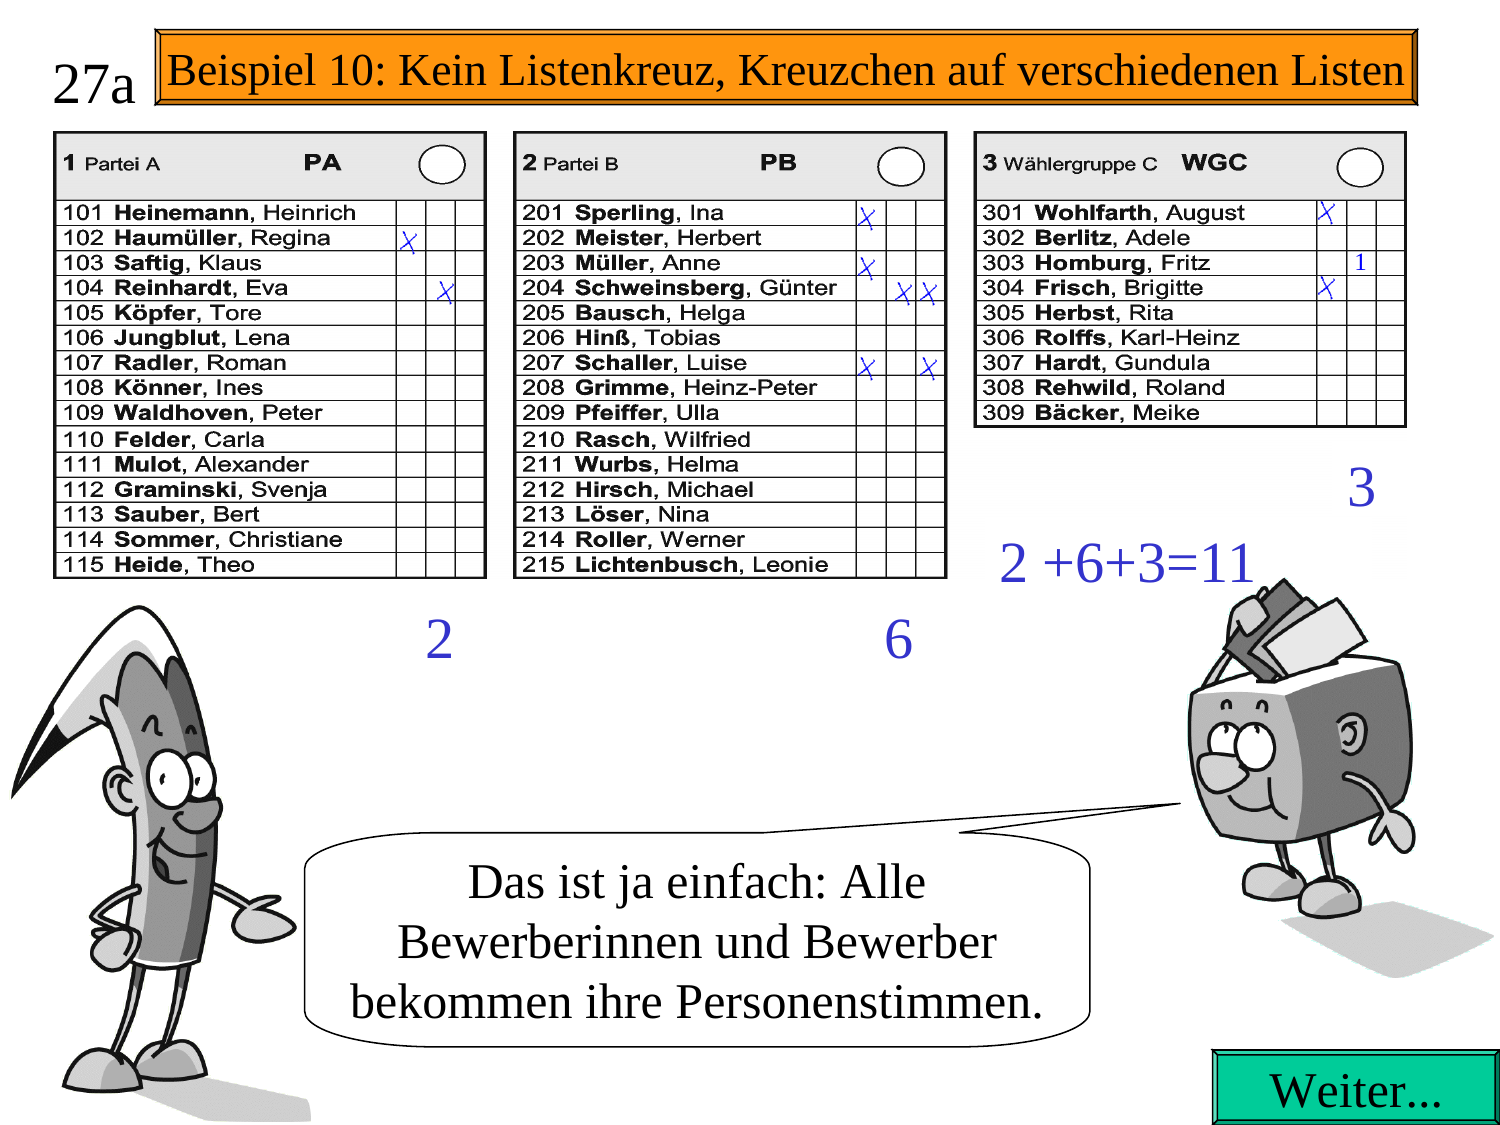

Beispiel 10: Kein Listenkreuz, Kreuzchen auf verschiedenen Listen
27a
1
3
2 +6+3=11
2
6
Das ist ja einfach: Alle Bewerberinnen und Bewerber bekommen ihre Personenstimmen.
Weiter...